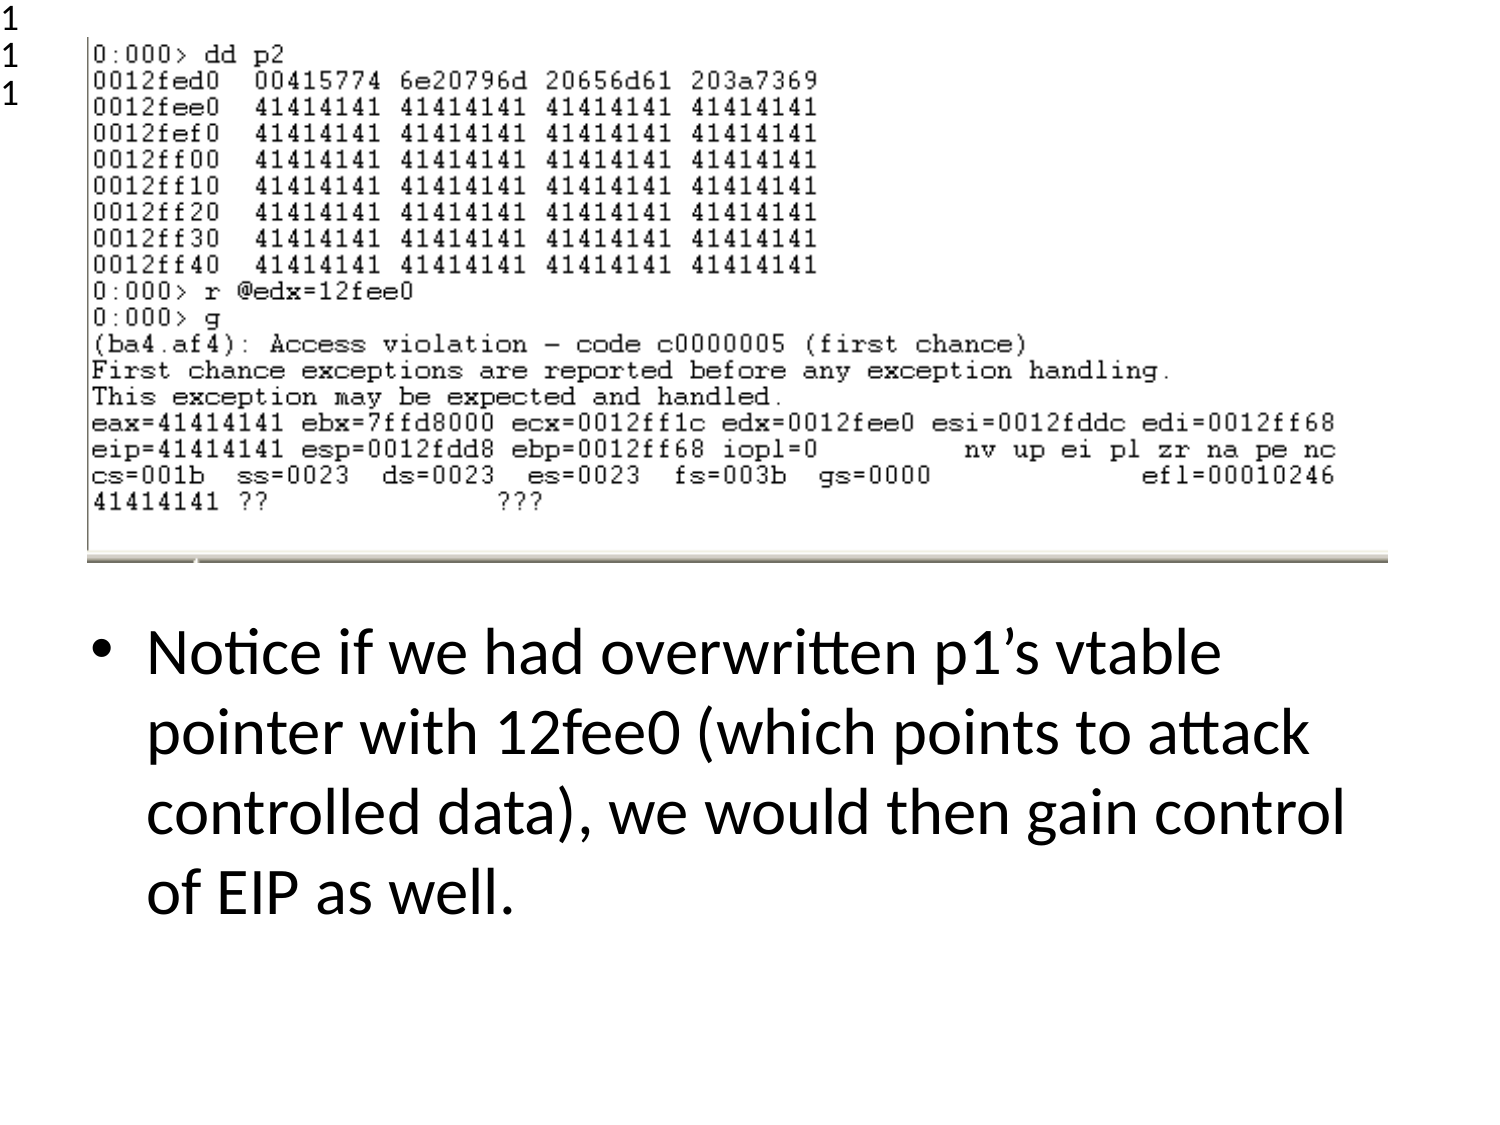

# Notice if we had overwritten p1’s vtable pointer with 12fee0 (which points to attack controlled data), we would then gain control of EIP as well.